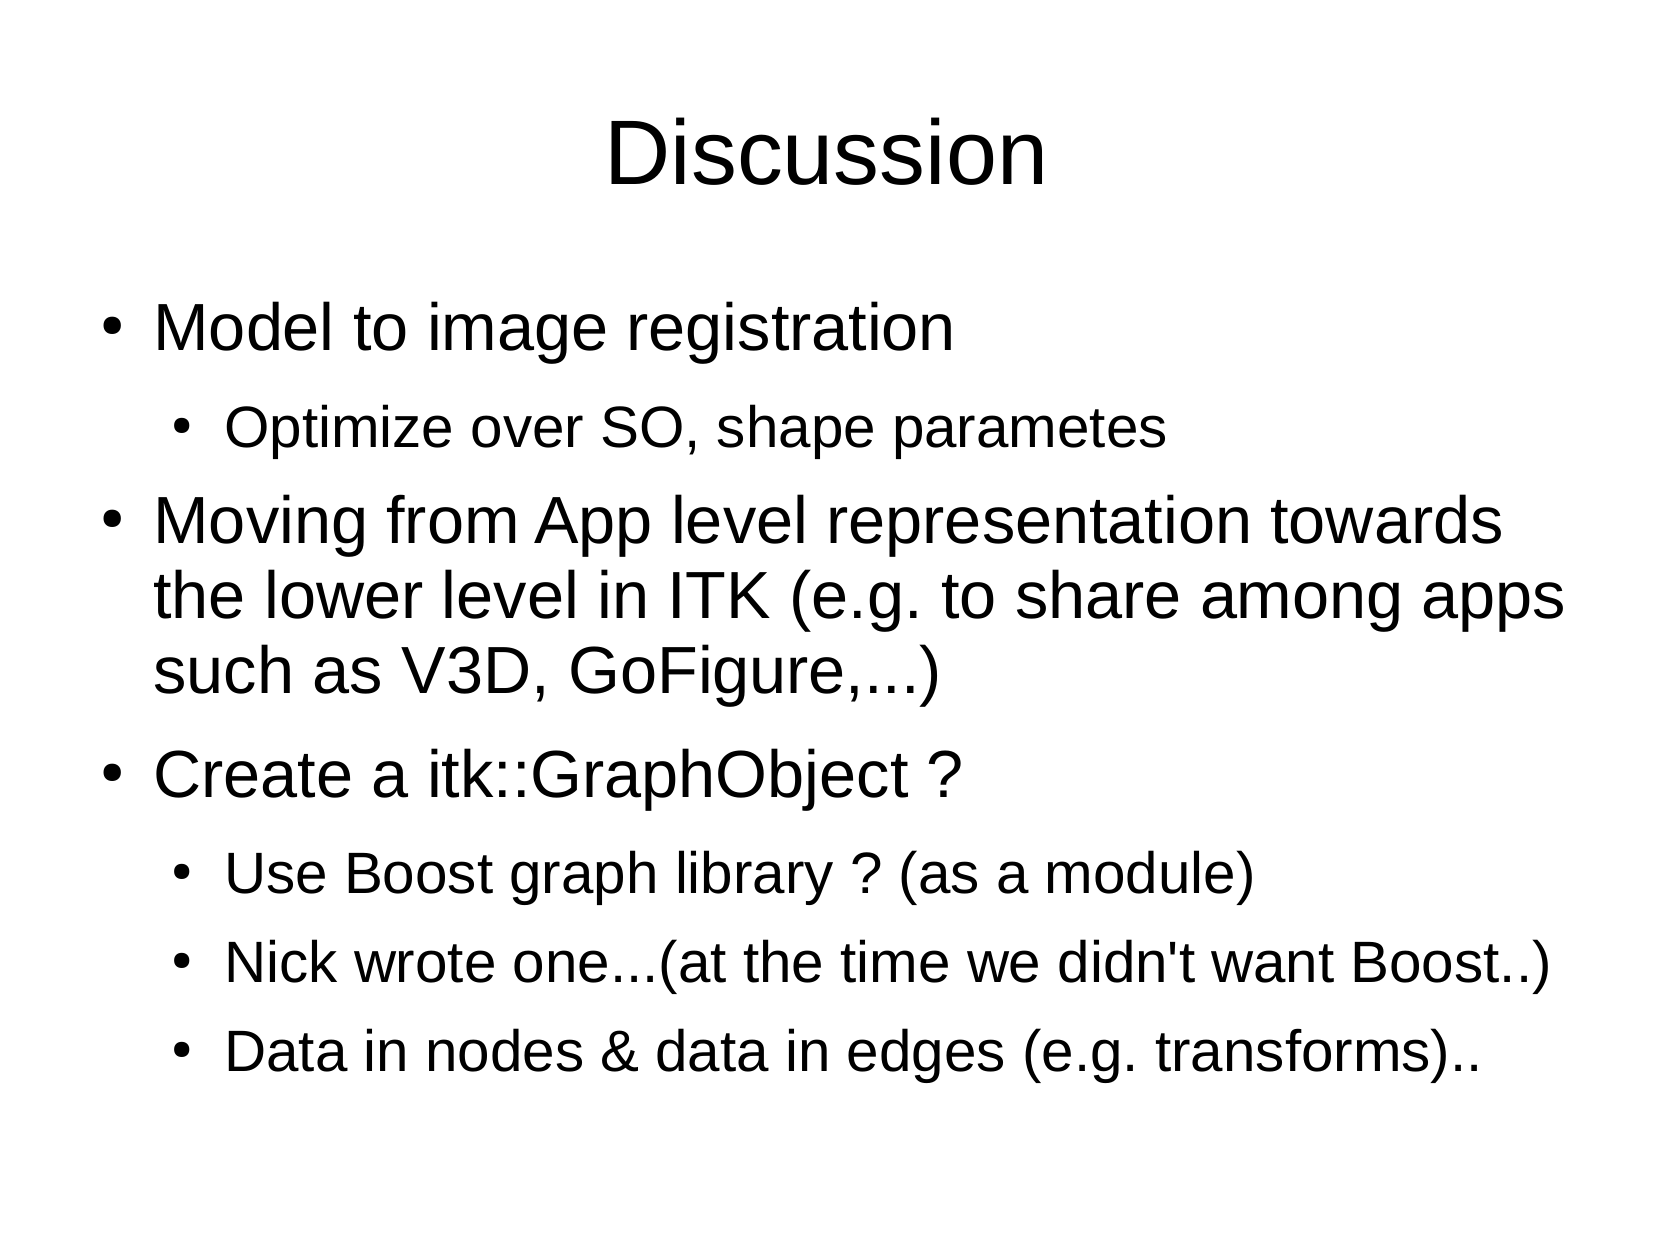

# Discussion
Model to image registration
Optimize over SO, shape parametes
Moving from App level representation towards the lower level in ITK (e.g. to share among apps such as V3D, GoFigure,...)
Create a itk::GraphObject ?
Use Boost graph library ? (as a module)
Nick wrote one...(at the time we didn't want Boost..)
Data in nodes & data in edges (e.g. transforms)..